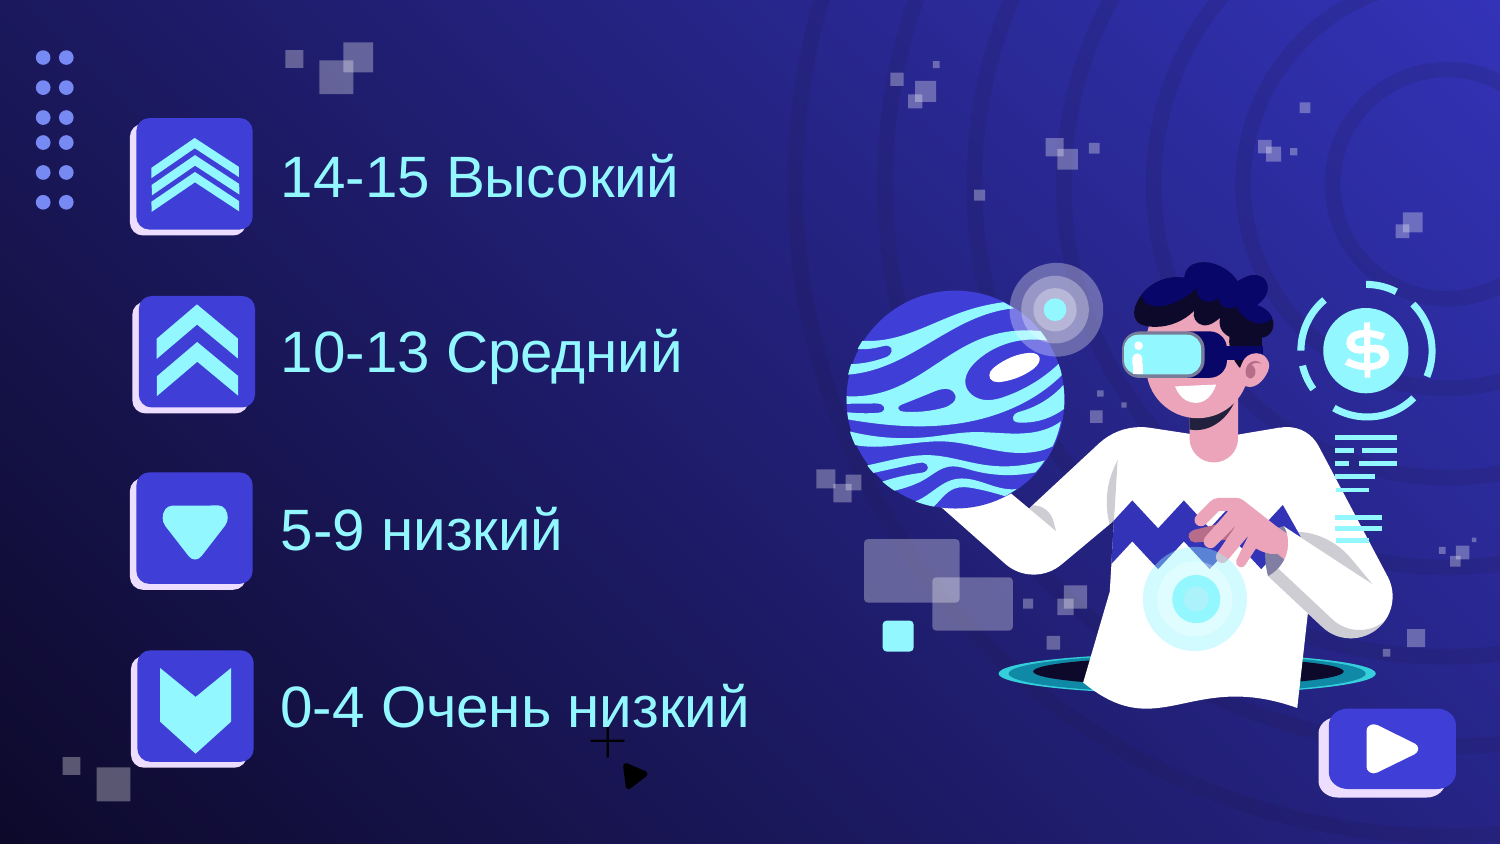

14-15 Высокий
10-13 Средний
5-9 низкий
0-4 Очень низкий